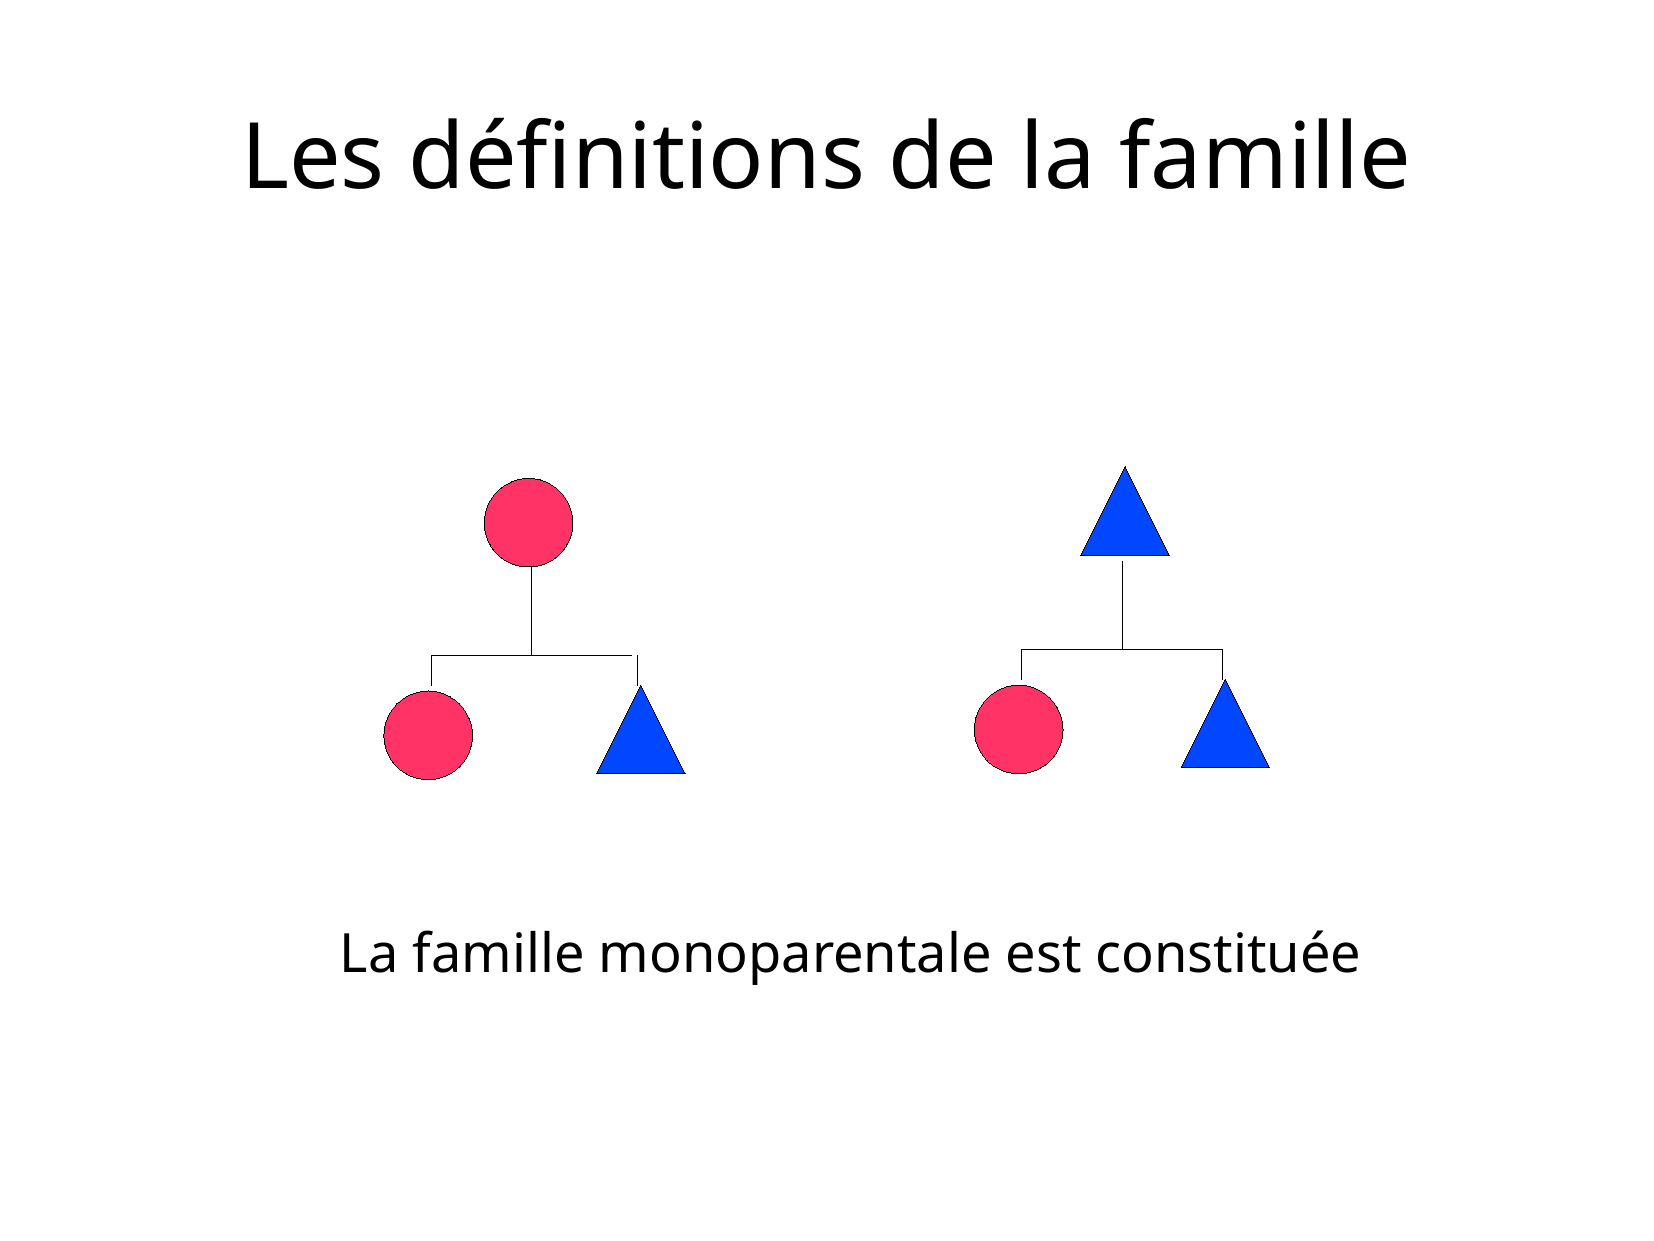

# Les définitions de la famille
La famille monoparentale est constituée